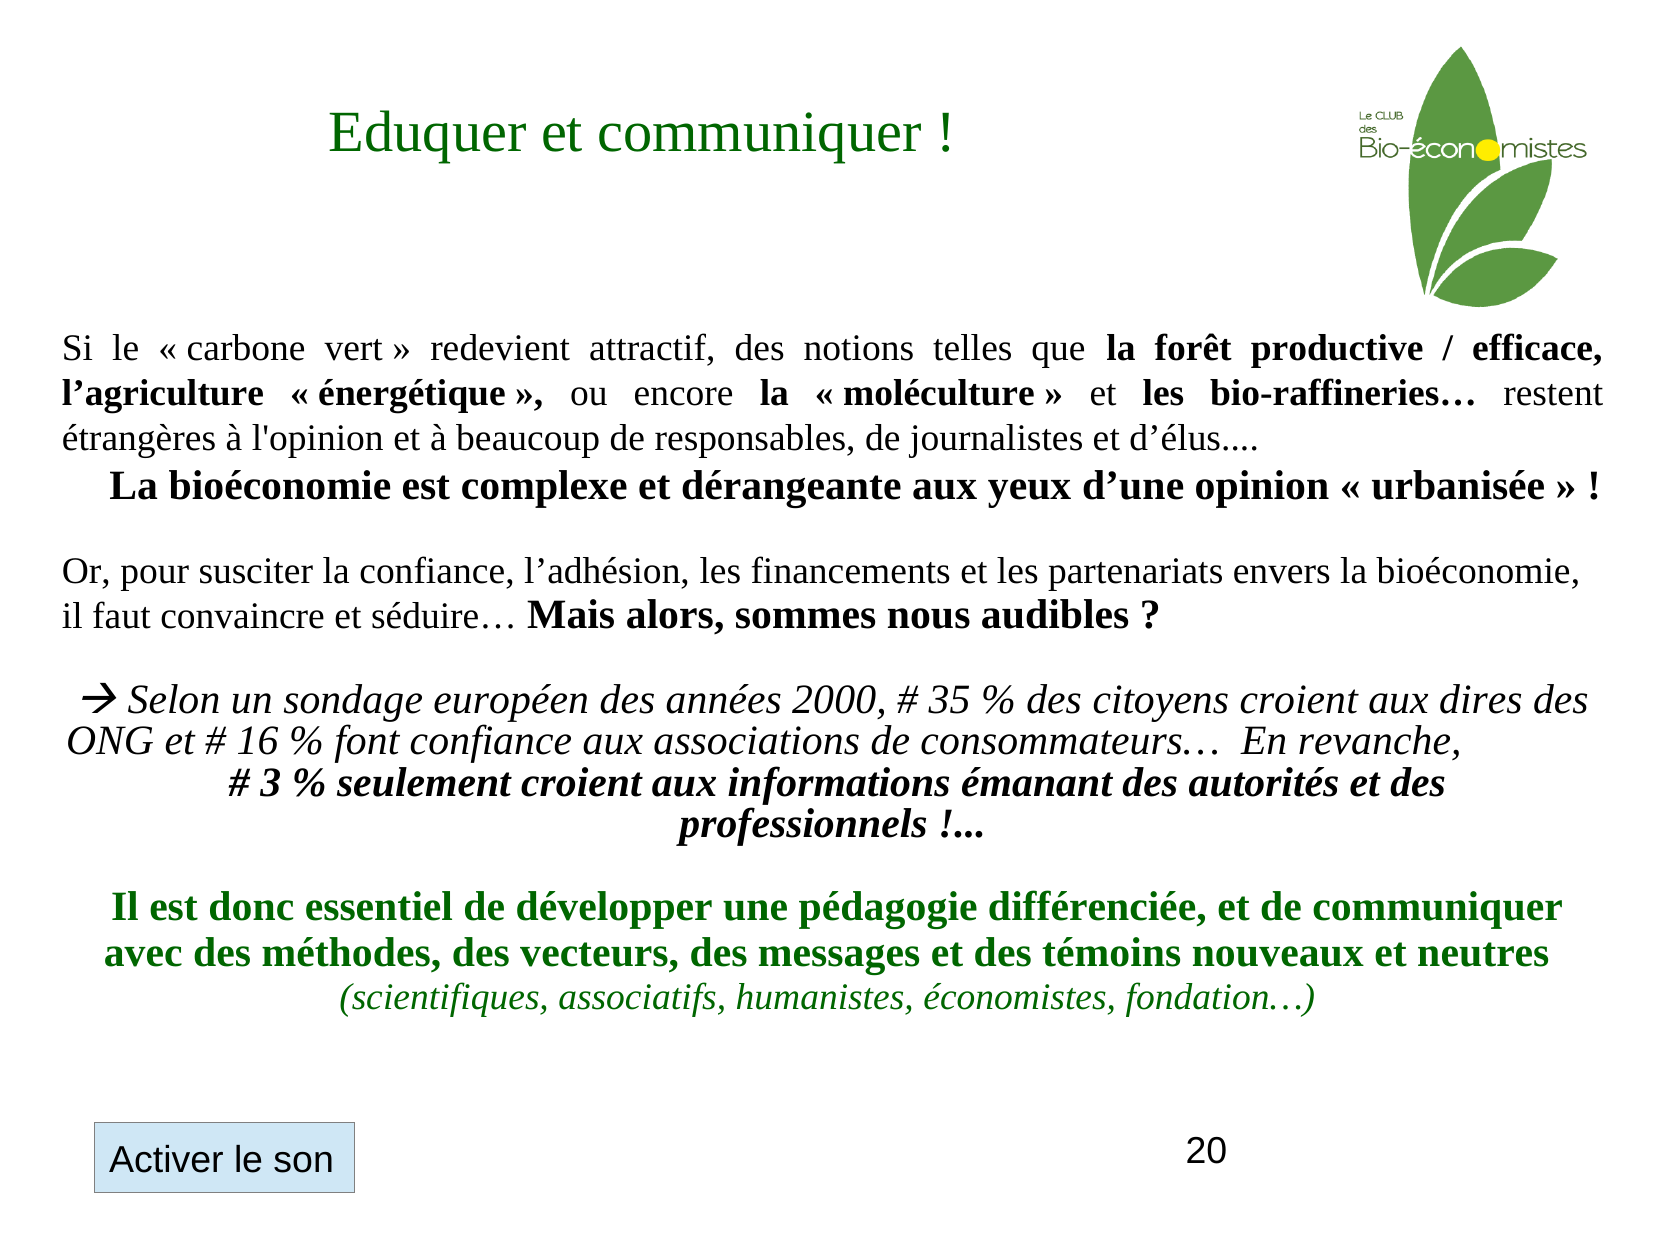

Eduquer et communiquer !
Si le « carbone vert » redevient attractif, des notions telles que la forêt productive / efficace, l’agriculture « énergétique », ou encore la « moléculture » et les bio-raffineries… restent étrangères à l'opinion et à beaucoup de responsables, de journalistes et d’élus.... La bioéconomie est complexe et dérangeante aux yeux d’une opinion « urbanisée » !
Or, pour susciter la confiance, l’adhésion, les financements et les partenariats envers la bioéconomie, il faut convaincre et séduire… Mais alors, sommes nous audibles ?
 Selon un sondage européen des années 2000, # 35 % des citoyens croient aux dires des ONG et # 16 % font confiance aux associations de consommateurs… En revanche, # 3 % seulement croient aux informations émanant des autorités et des professionnels !...
 Il est donc essentiel de développer une pédagogie différenciée, et de communiquer avec des méthodes, des vecteurs, des messages et des témoins nouveaux et neutres
(scientifiques, associatifs, humanistes, économistes, fondation…)
Activer le son